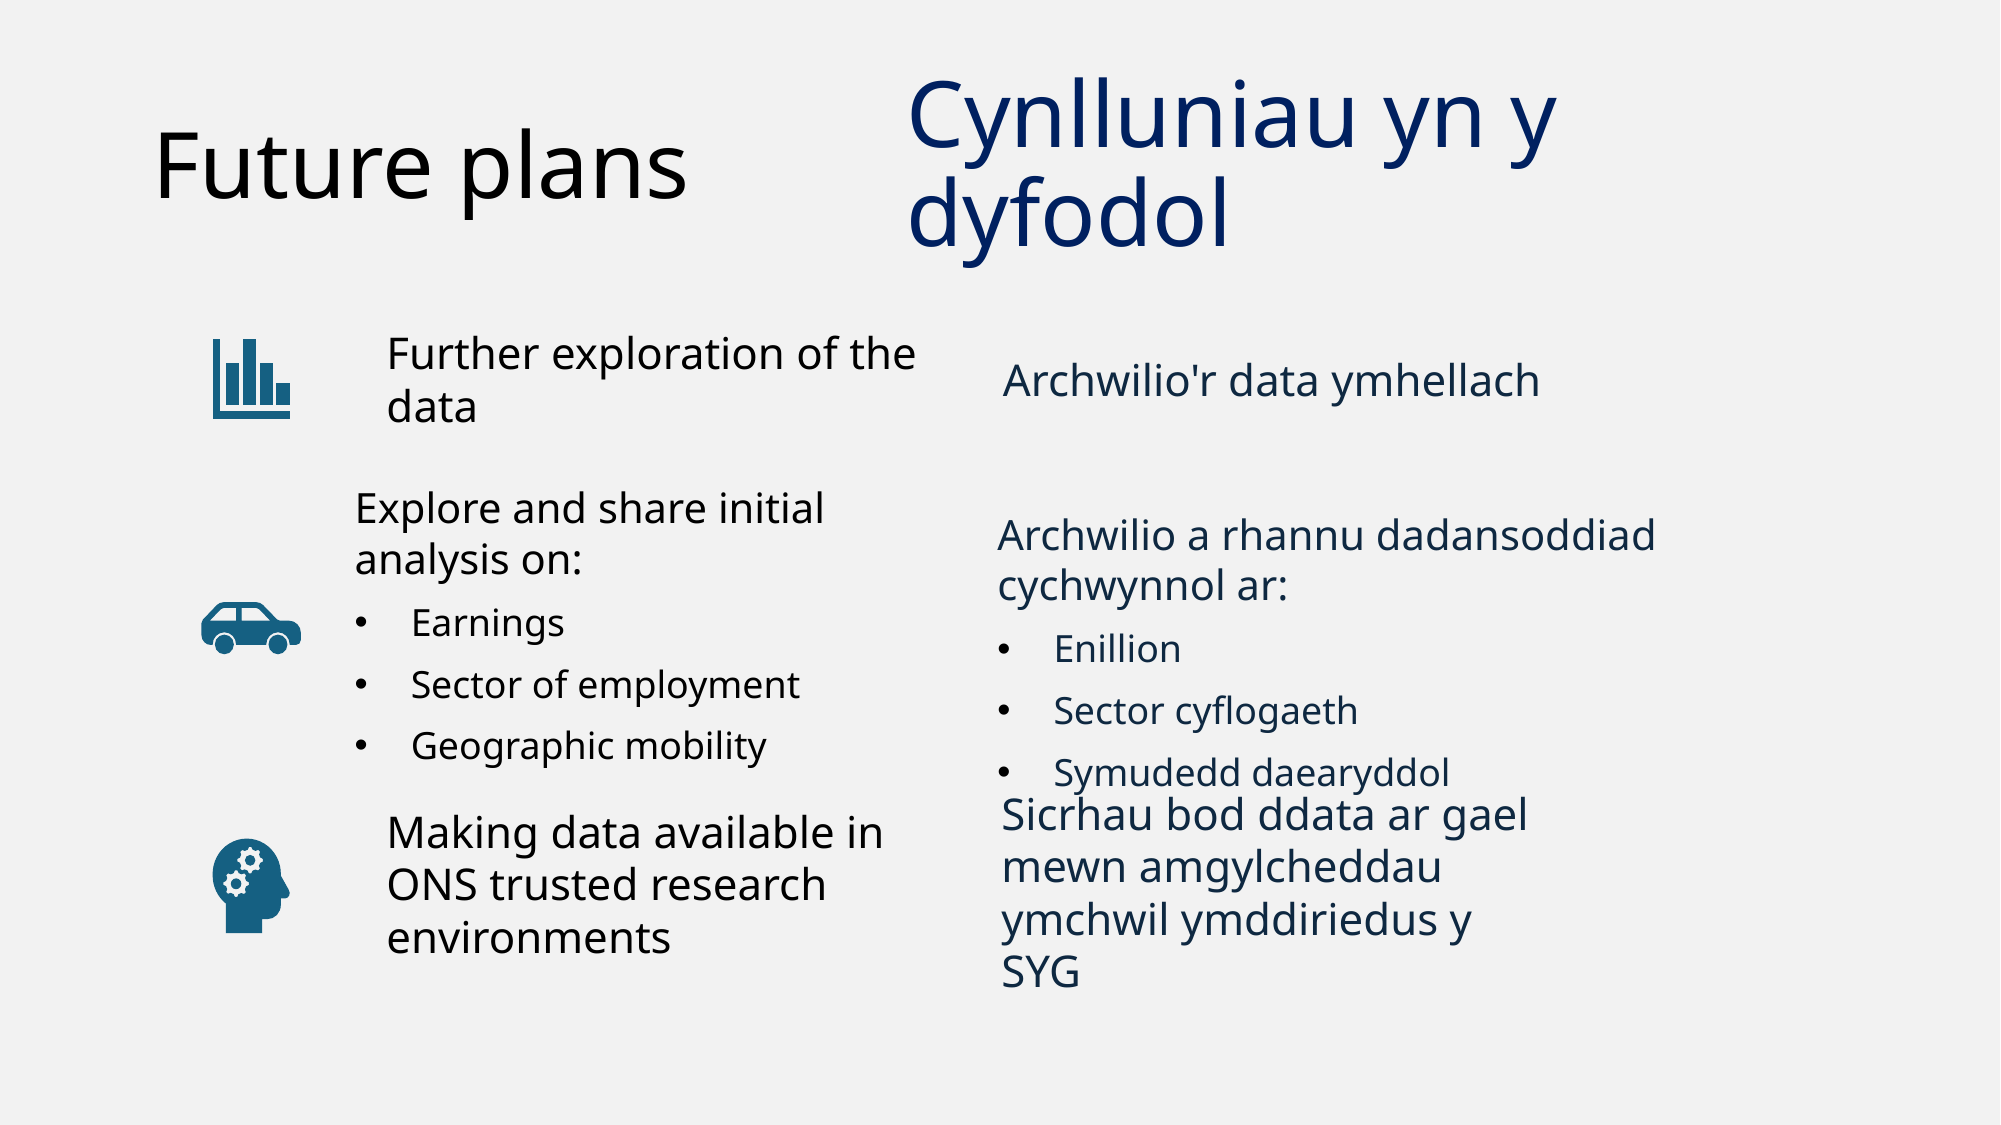

Cynlluniau yn y dyfodol
# Future plans
Further exploration of the data
Explore and share initial analysis on:
Earnings
Sector of employment
Geographic mobility
Making data available in ONS trusted research environments
Archwilio'r data ymhellach
Archwilio a rhannu dadansoddiad cychwynnol ar:
Enillion
Sector cyflogaeth
Symudedd daearyddol
Sicrhau bod ddata ar gael mewn amgylcheddau ymchwil ymddiriedus y SYG